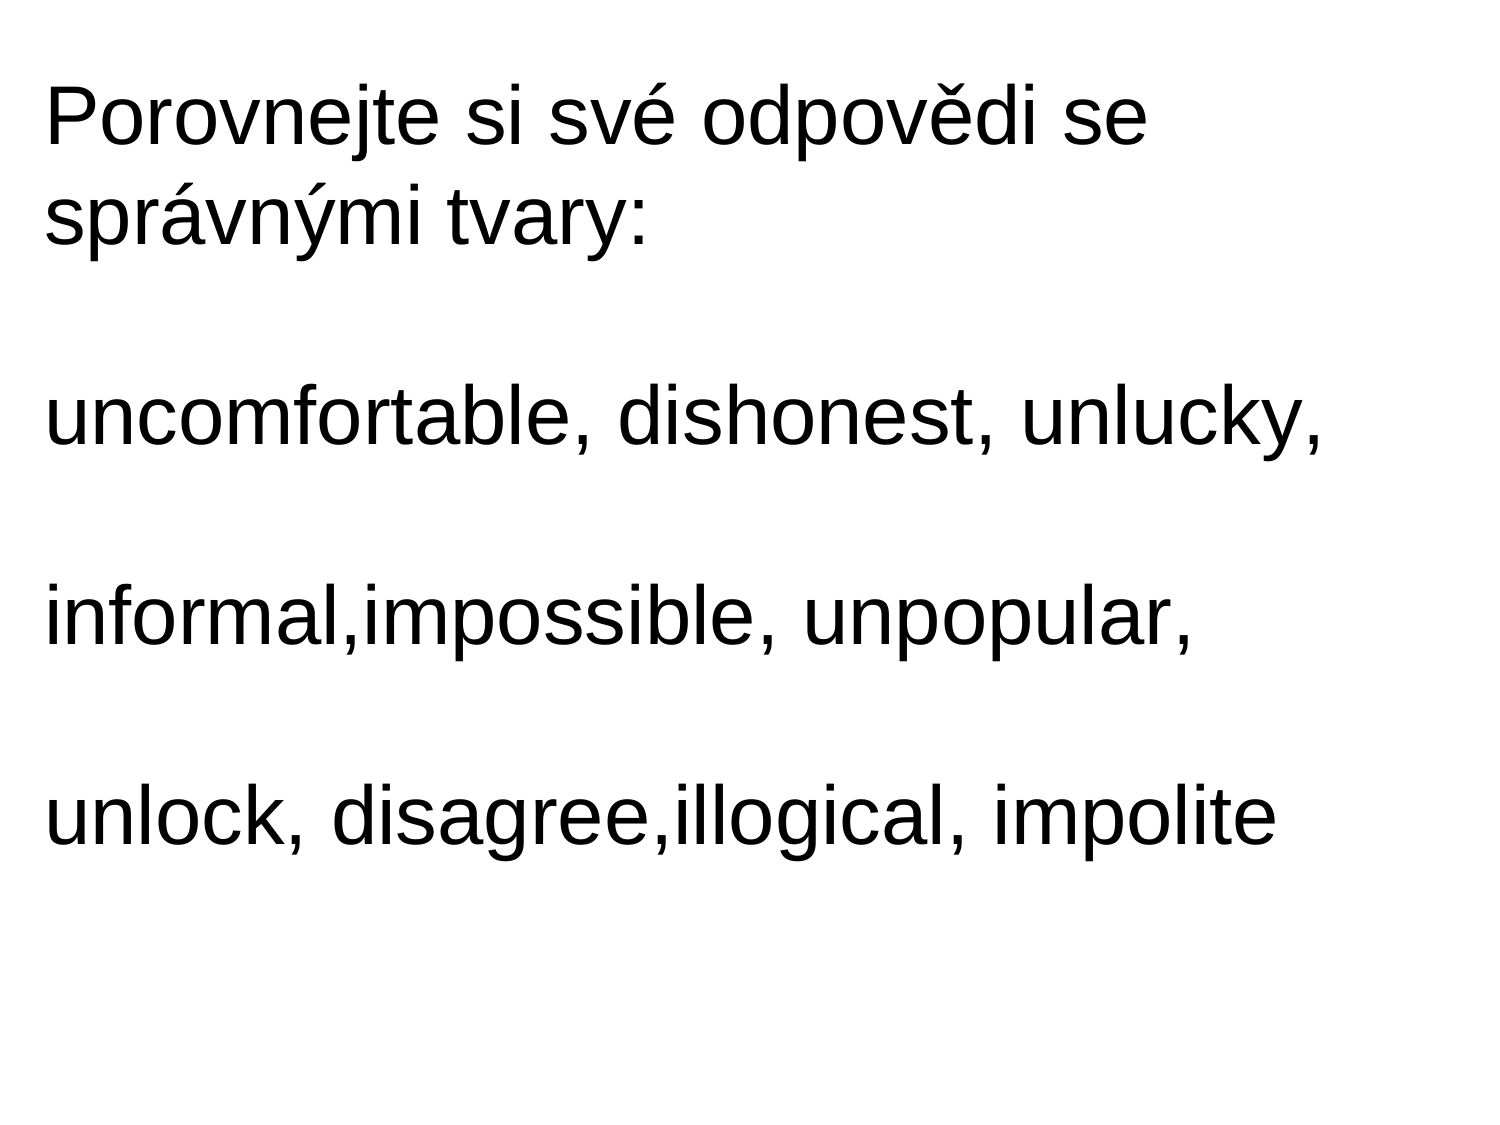

Porovnejte si své odpovědi se správnými tvary:
uncomfortable, dishonest, unlucky,
informal,impossible, unpopular,
unlock, disagree,illogical, impolite